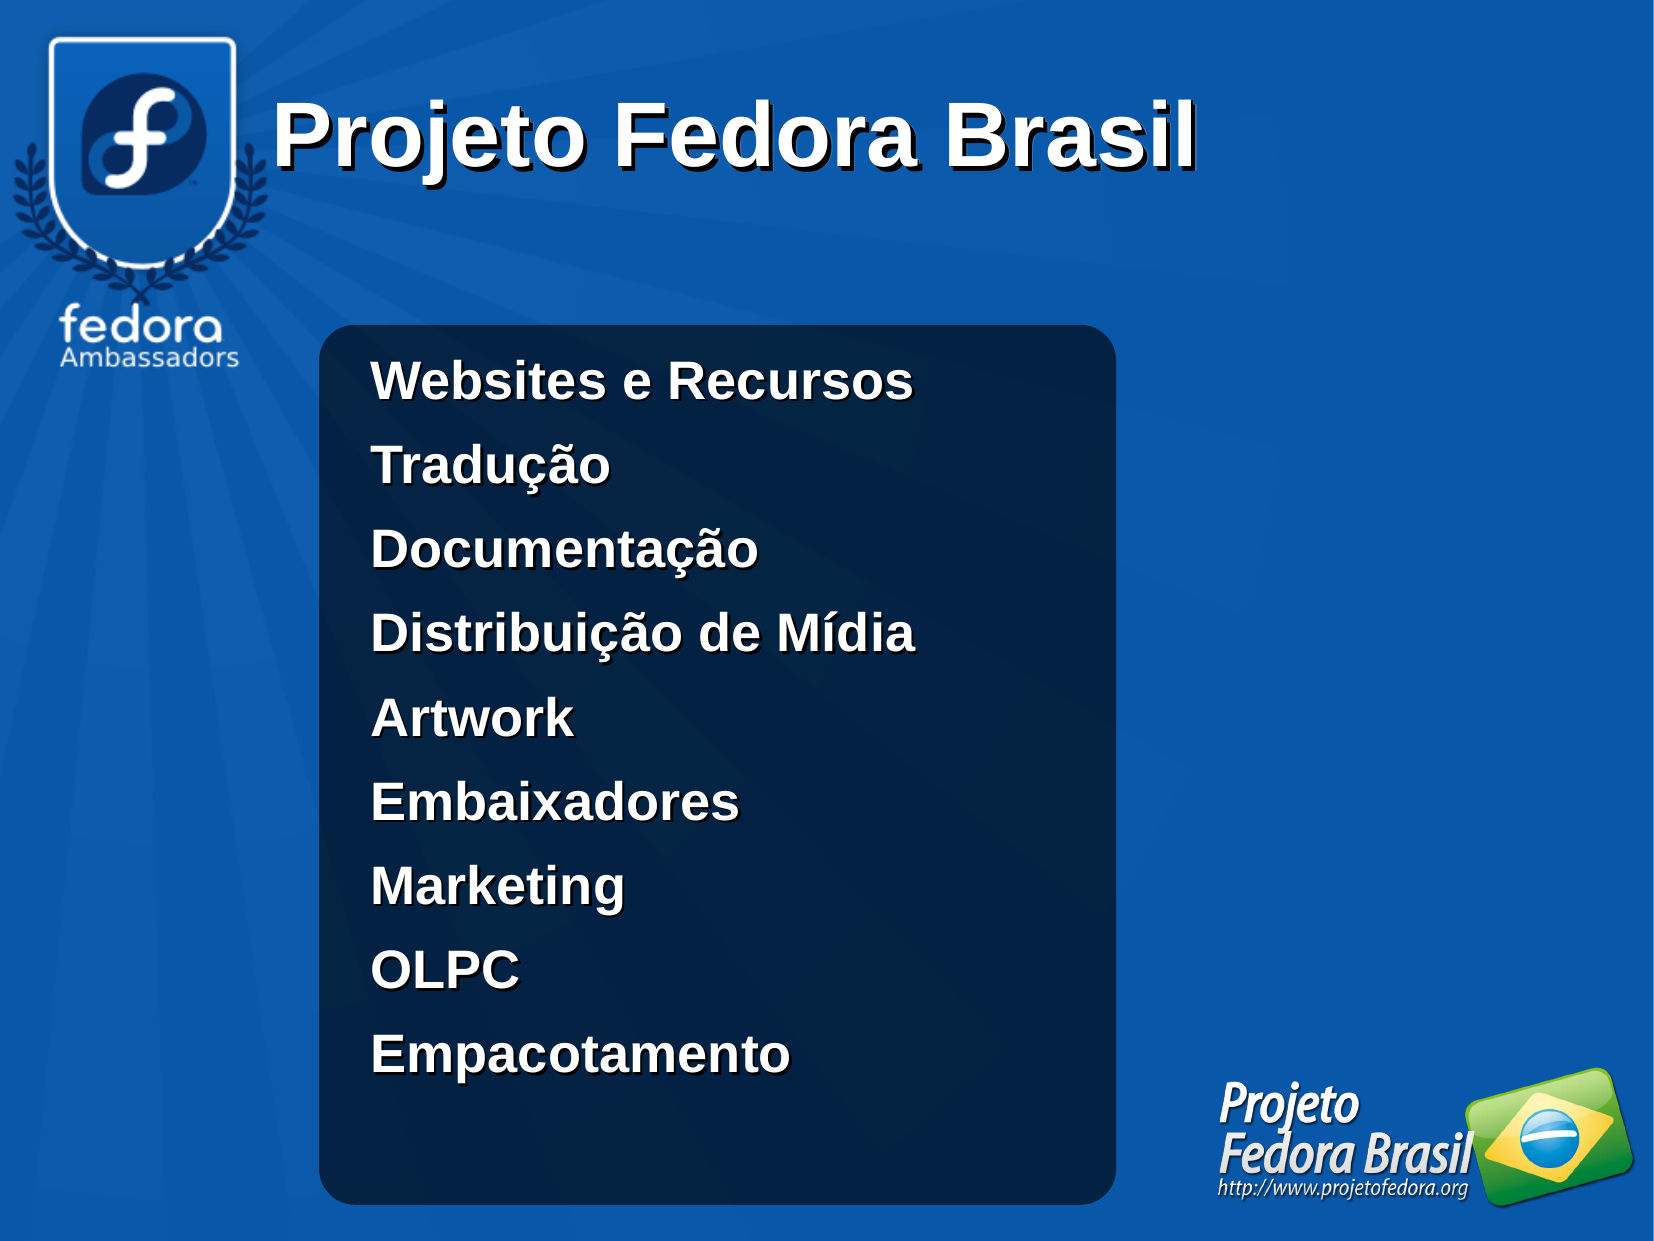

# Projeto Fedora Brasil
Websites e Recursos
Tradução
Documentação
Distribuição de Mídia
Artwork
Embaixadores
Marketing
OLPC
Empacotamento